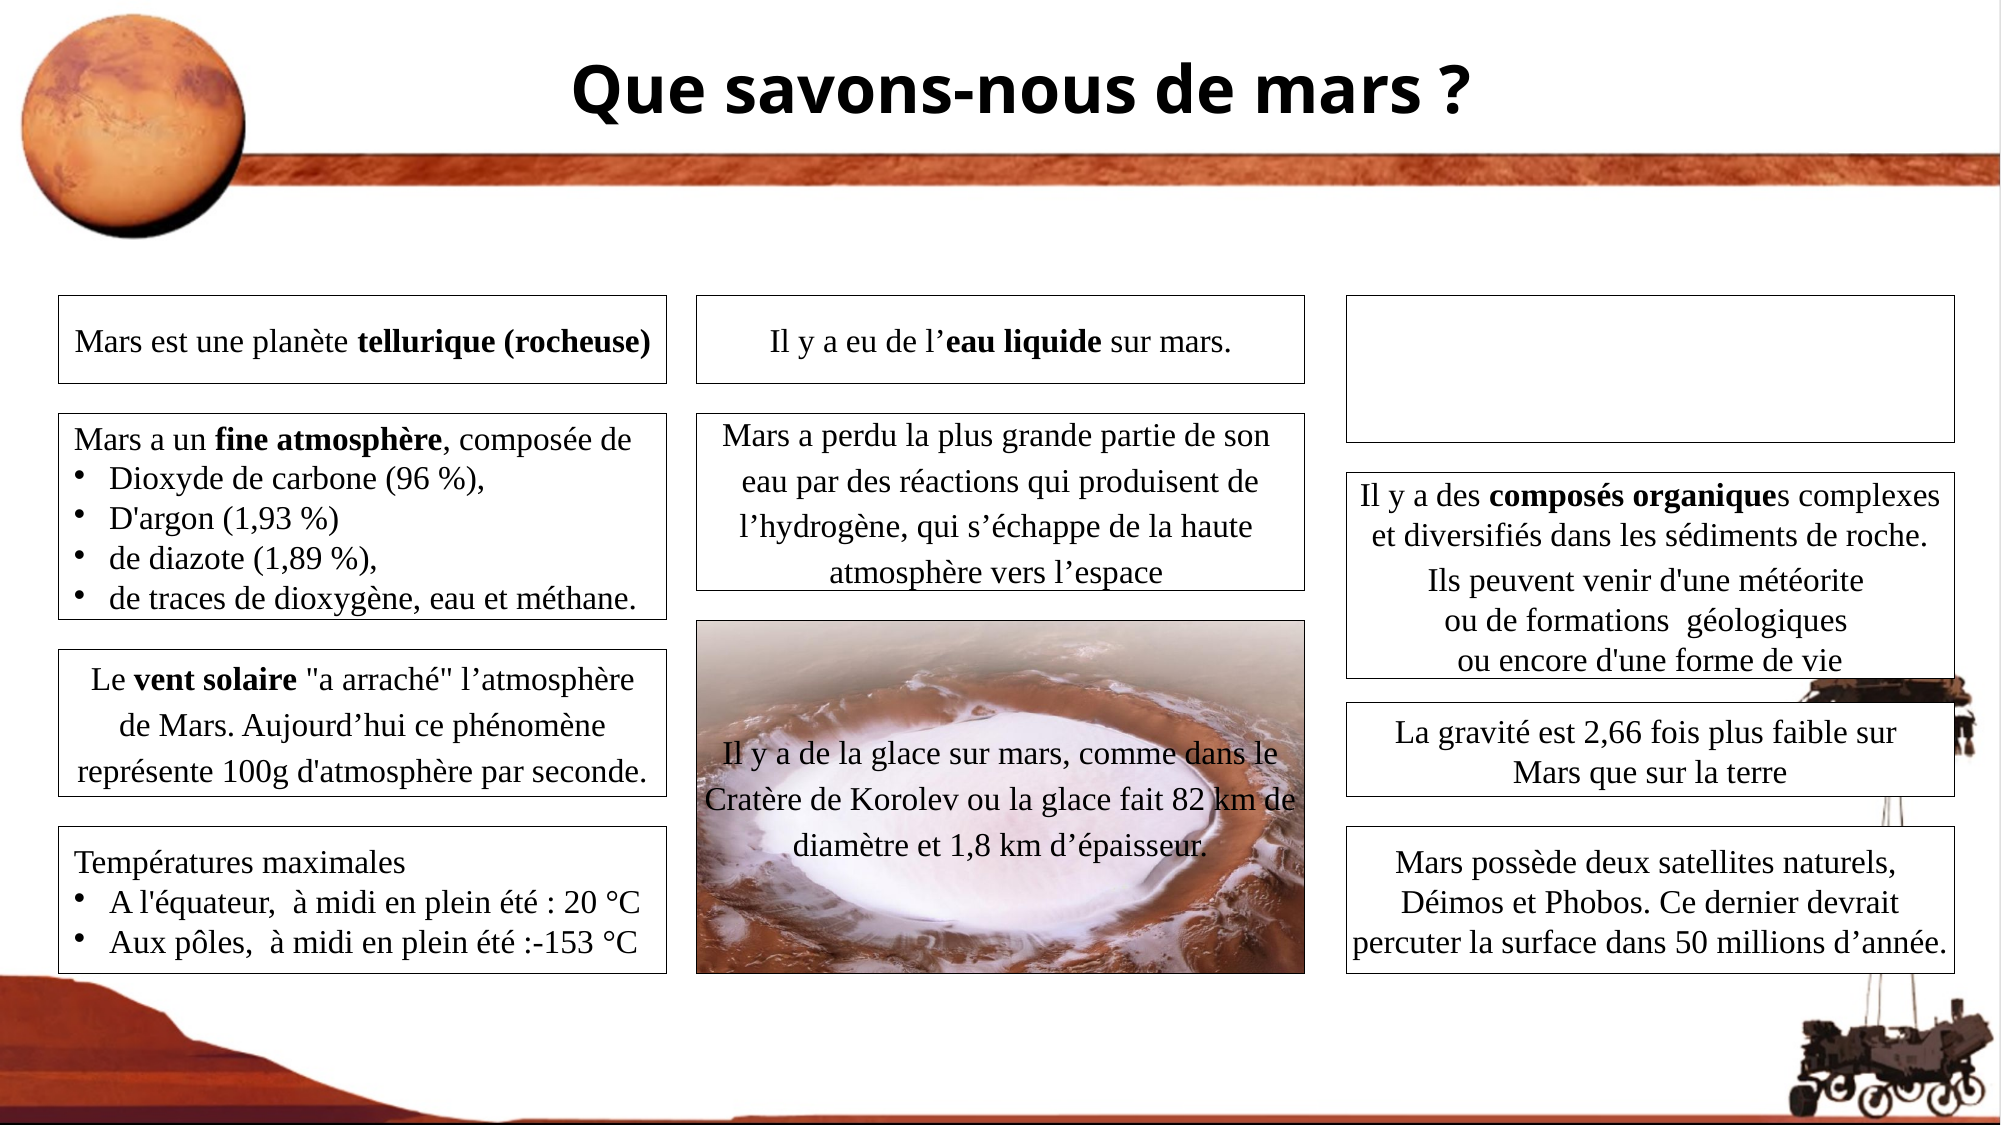

Que savons-nous de mars ?
Mars est une planète tellurique (rocheuse)
Il y a eu de l’eau liquide sur mars.
Mars a un fine atmosphère, composée de
Dioxyde de carbone (96 %),
D'argon (1,93 %)
de diazote (1,89 %),
de traces de dioxygène, eau et méthane.
Mars a perdu la plus grande partie de son
eau par des réactions qui produisent de
l’hydrogène, qui s’échappe de la haute
atmosphère vers l’espace
Il y a des composés organiques complexes
 et diversifiés dans les sédiments de roche.
Ils peuvent venir d'une météorite
ou de formations géologiques
ou encore d'une forme de vie
Il y a de la glace sur mars, comme dans le
 Cratère de Korolev ou la glace fait 82 km de
diamètre et 1,8 km d’épaisseur.
Le vent solaire "a arraché" l’atmosphère
 de Mars. Aujourd’hui ce phénomène
représente 100g d'atmosphère par seconde.
La gravité est 2,66 fois plus faible sur
Mars que sur la terre
Températures maximales
A l'équateur, à midi en plein été : 20 °C
Aux pôles, à midi en plein été :-153 °C
Mars possède deux satellites naturels,
Déimos et Phobos. Ce dernier devrait
percuter la surface dans 50 millions d’année.